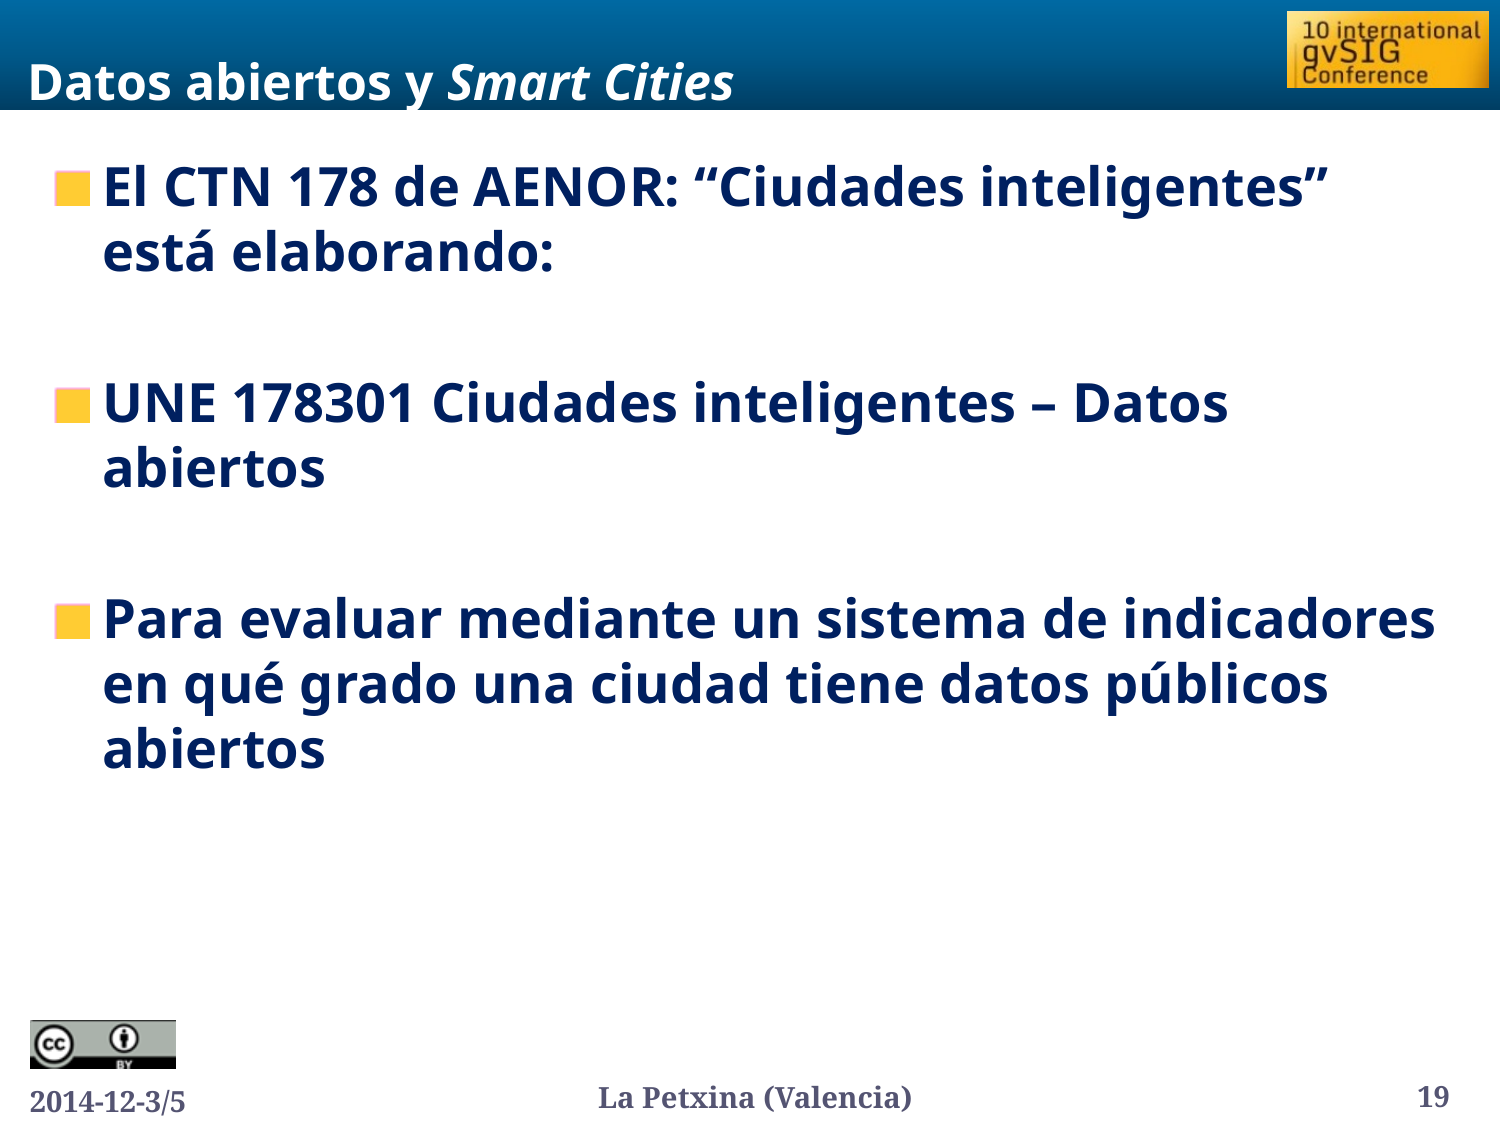

# Datos abiertos y Smart Cities
El CTN 178 de AENOR: “Ciudades inteligentes” está elaborando:
UNE 178301 Ciudades inteligentes – Datos abiertos
Para evaluar mediante un sistema de indicadores en qué grado una ciudad tiene datos públicos abiertos